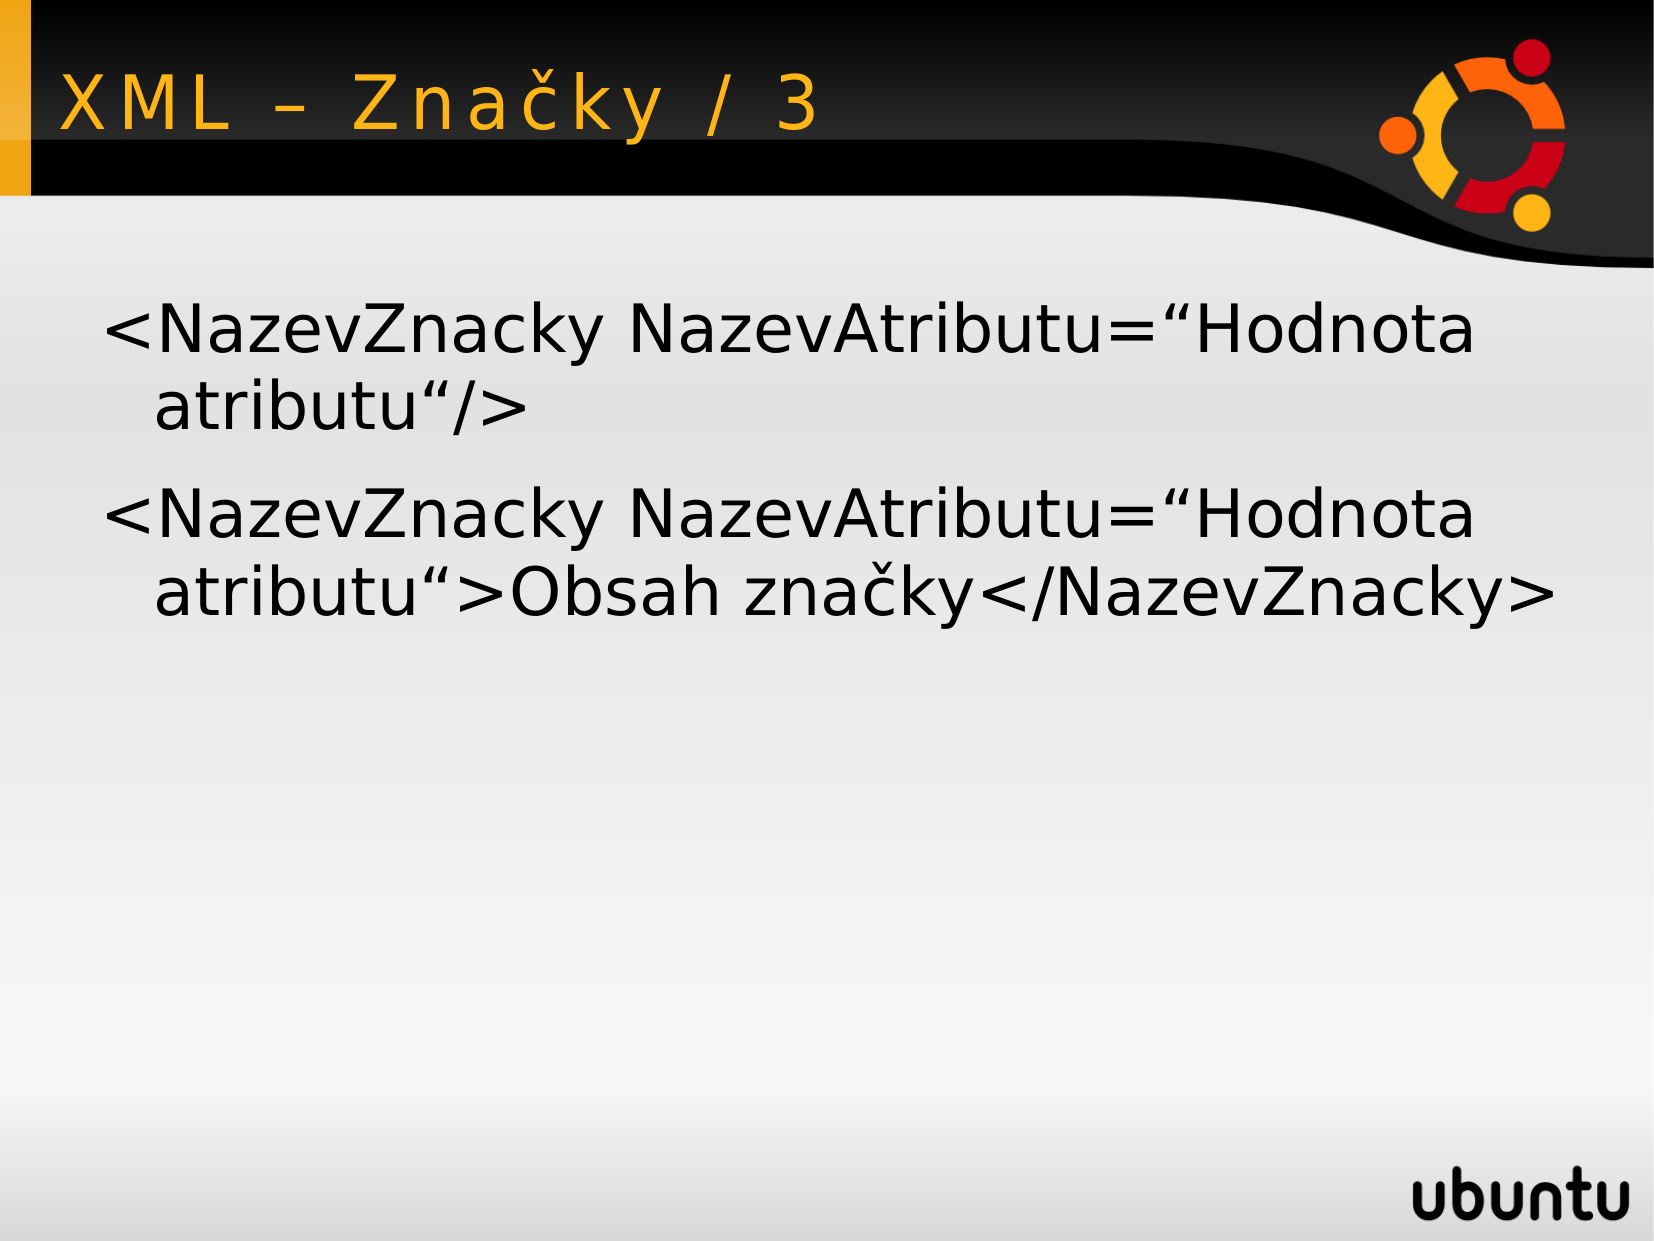

# XML – Značky / 3
<NazevZnacky NazevAtributu=“Hodnota atributu“/>
<NazevZnacky NazevAtributu=“Hodnota atributu“>Obsah značky</NazevZnacky>